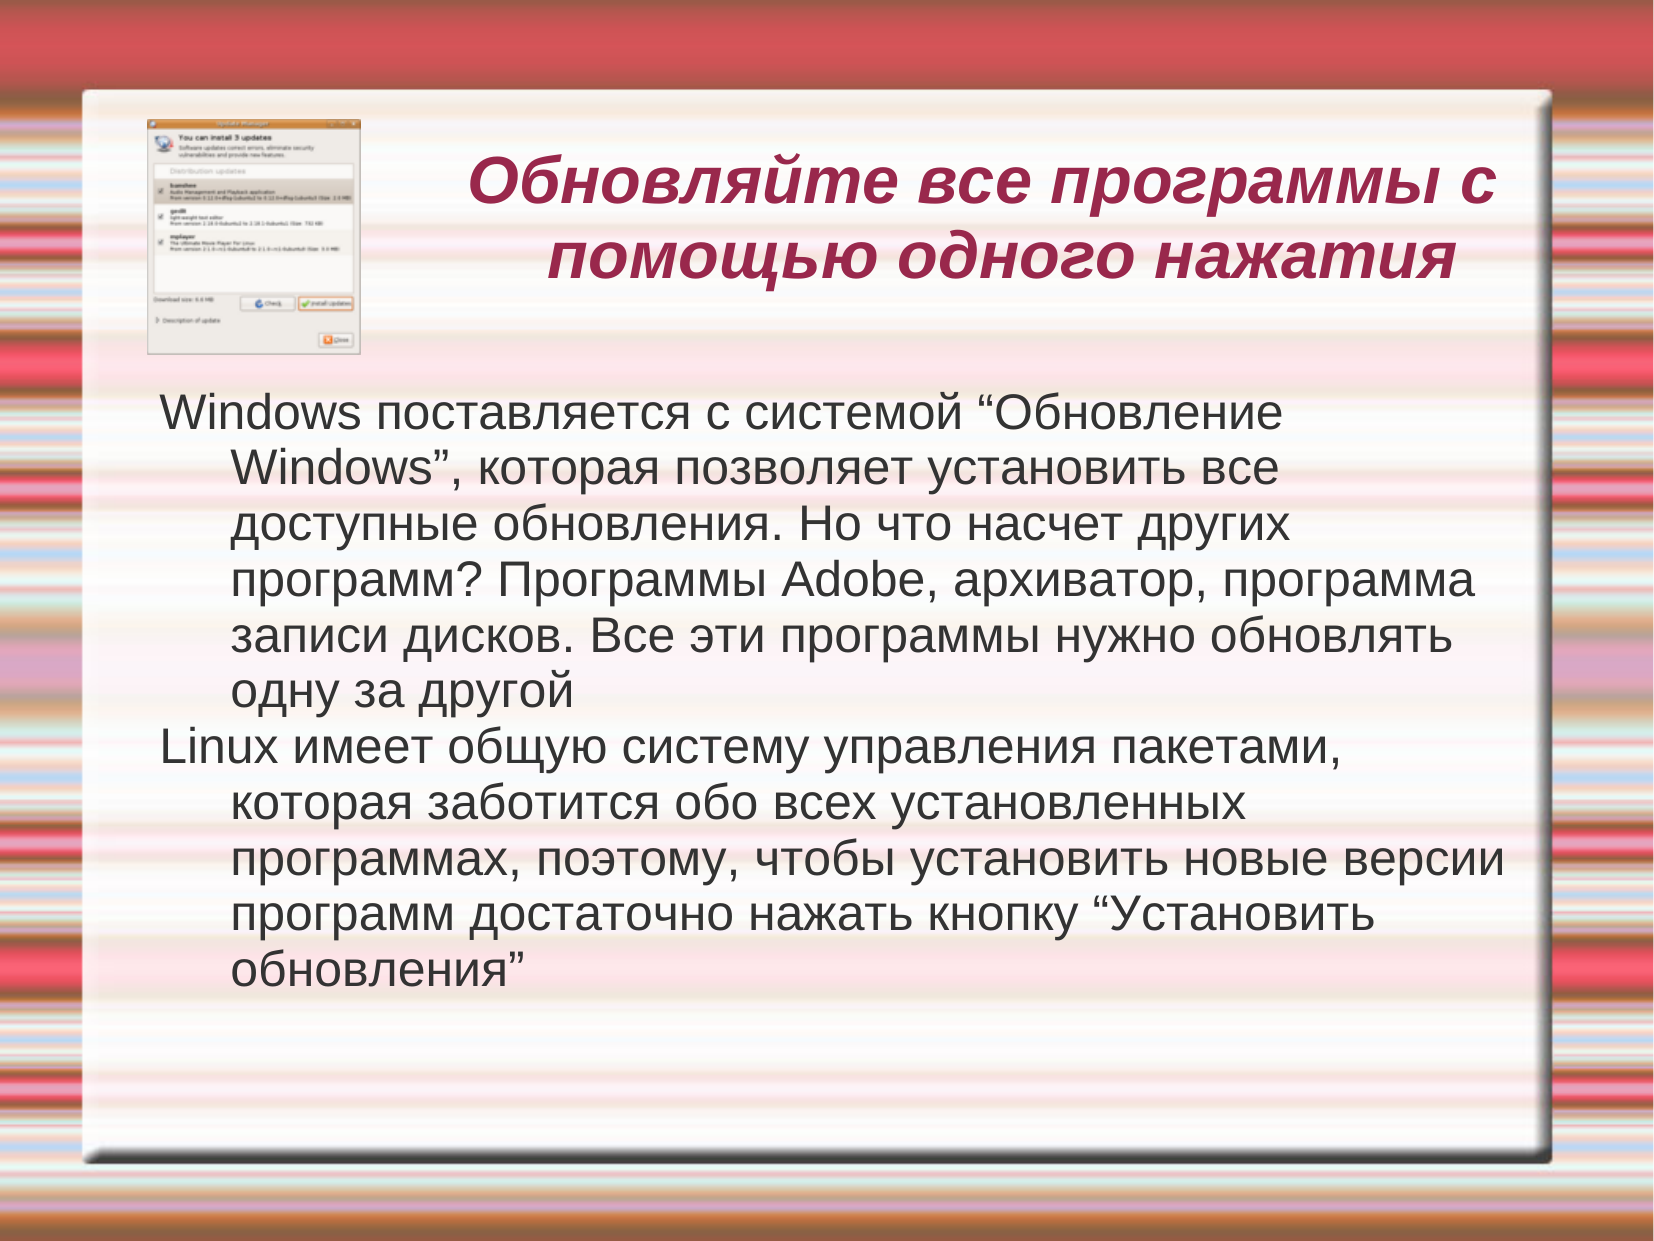

# Обновляйте все программы с помощью одного нажатия
Windows поставляется с системой “Обновление Windows”, которая позволяет установить все доступные обновления. Но что насчет других программ? Программы Adobe, архиватор, программа записи дисков. Все эти программы нужно обновлять одну за другой
Linux имеет общую систему управления пакетами, которая заботится обо всех установленных программах, поэтому, чтобы установить новые версии программ достаточно нажать кнопку “Установить обновления”